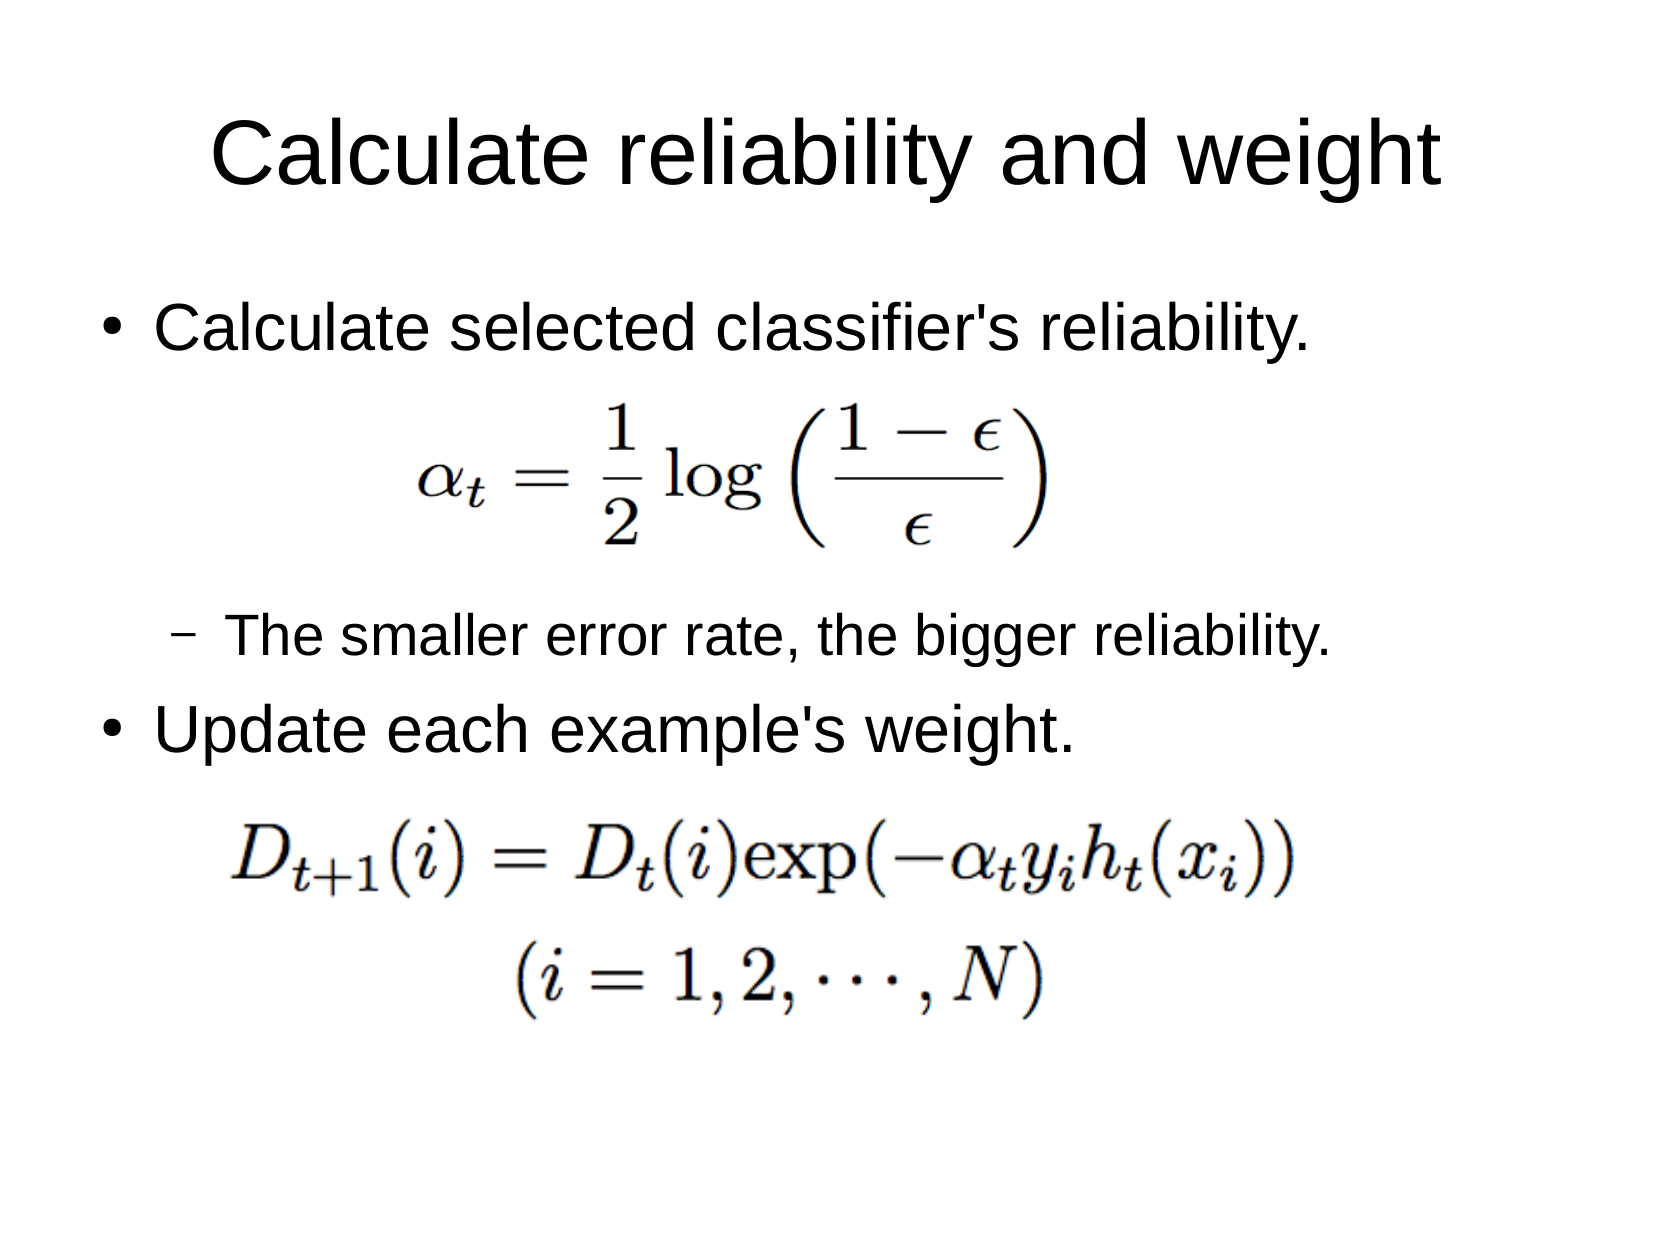

# Calculate reliability and weight
Calculate selected classifier's reliability.
The smaller error rate, the bigger reliability.
Update each example's weight.